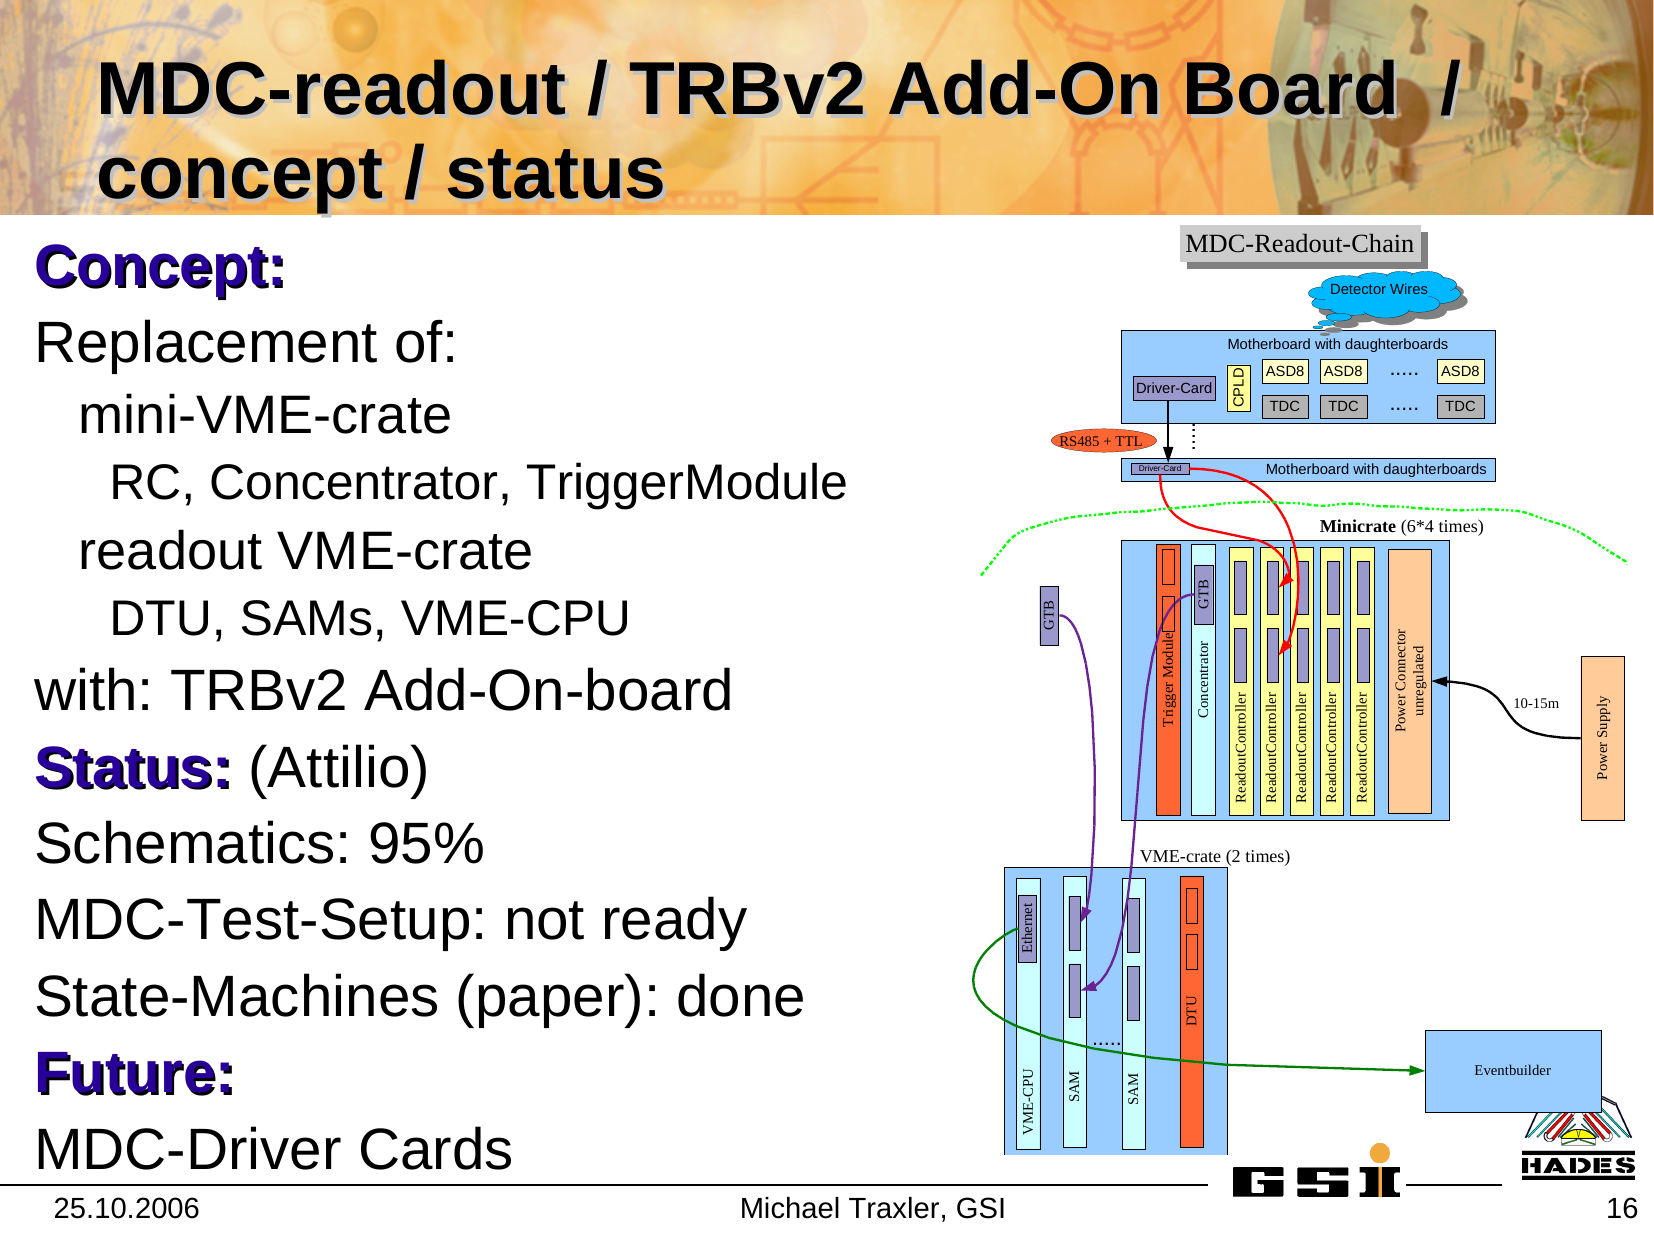

# MDC-readout / TRBv2 Add-On Board / concept / status
Concept:
Replacement of:
mini-VME-crate
RC, Concentrator, TriggerModule
readout VME-crate
DTU, SAMs, VME-CPU
with: TRBv2 Add-On-board
Status: (Attilio)
Schematics: 95%
MDC-Test-Setup: not ready
State-Machines (paper): done
Future:
MDC-Driver Cards
25.10.2006
Michael Traxler, GSI
16